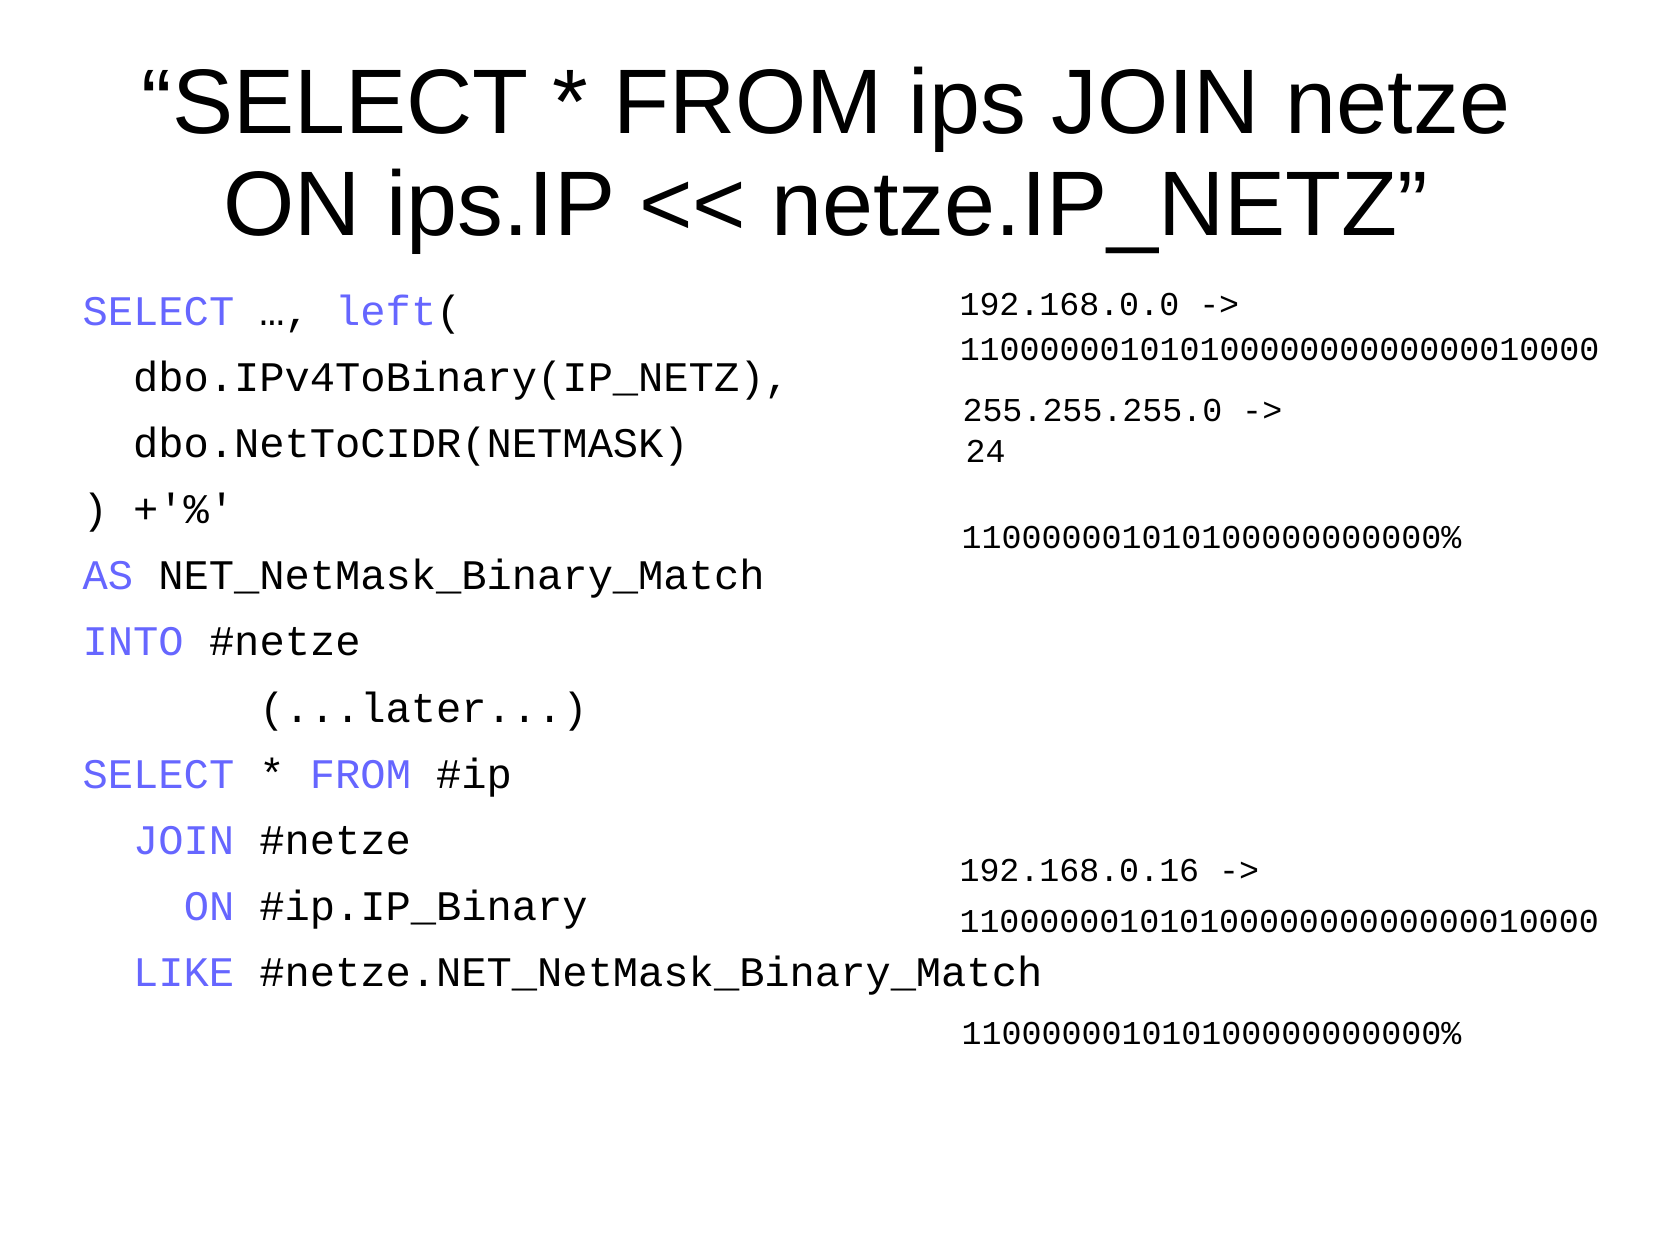

# “SELECT * FROM ips JOIN netze ON ips.IP << netze.IP_NETZ”
192.168.0.0 ->
SELECT …, left(
 dbo.IPv4ToBinary(IP_NETZ),
 dbo.NetToCIDR(NETMASK)
) +'%'
AS NET_NetMask_Binary_Match
INTO #netze
 (...later...)
SELECT * FROM #ip
 JOIN #netze
 ON #ip.IP_Binary
 LIKE #netze.NET_NetMask_Binary_Match
11000000101010000000000000010000
255.255.255.0 ->
24
110000001010100000000000%
192.168.0.16 ->
11000000101010000000000000010000
110000001010100000000000%